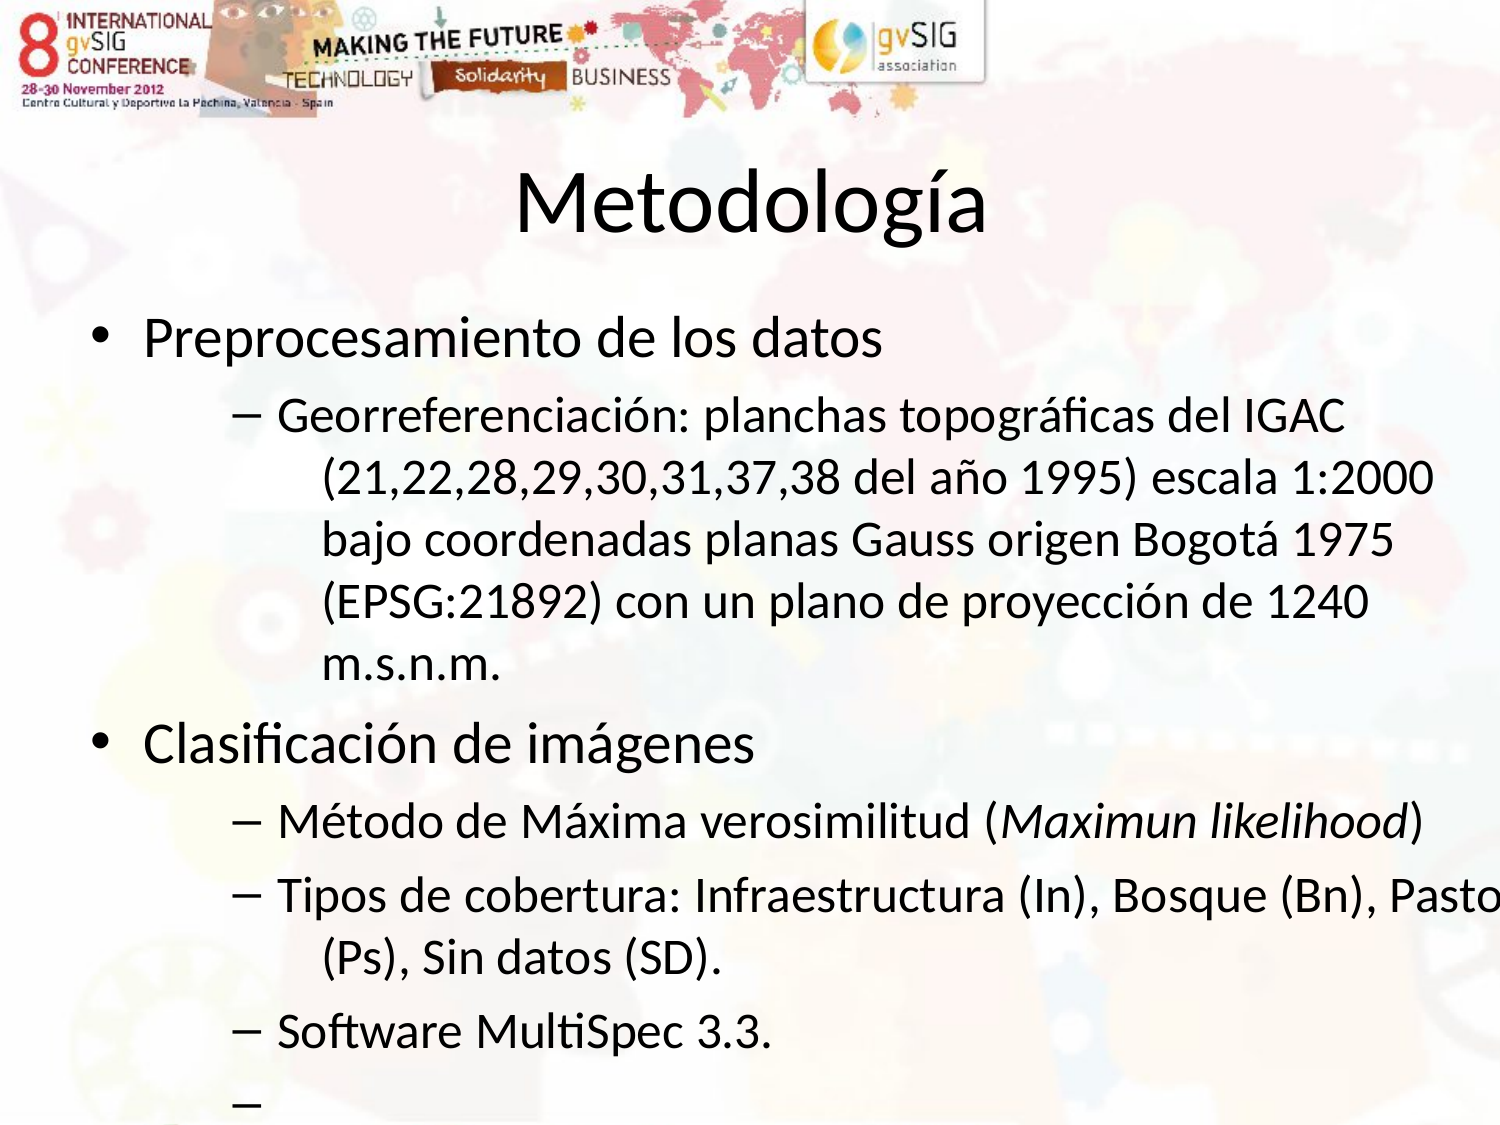

# Metodología
Preprocesamiento de los datos
Georreferenciación: planchas topográficas del IGAC (21,22,28,29,30,31,37,38 del año 1995) escala 1:2000 bajo coordenadas planas Gauss origen Bogotá 1975 (EPSG:21892) con un plano de proyección de 1240 m.s.n.m.
Clasificación de imágenes
Método de Máxima verosimilitud (Maximun likelihood)
Tipos de cobertura: Infraestructura (In), Bosque (Bn), Pastos (Ps), Sin datos (SD).
Software MultiSpec 3.3.